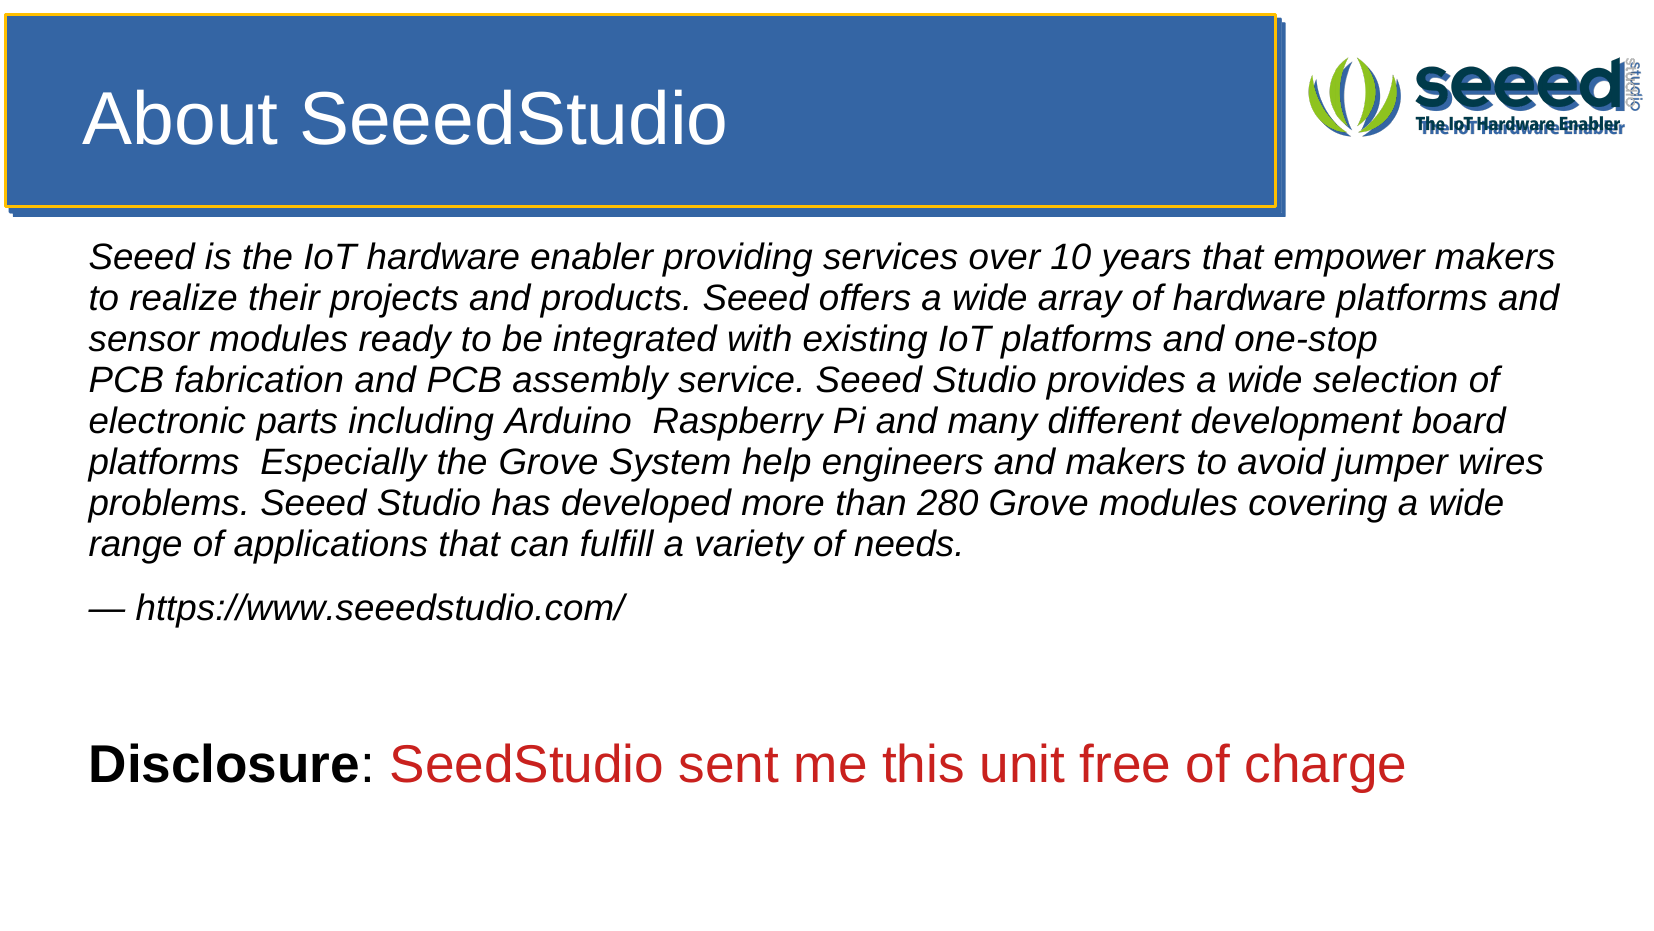

# About SeeedStudio
Seeed is the IoT hardware enabler providing services over 10 years that empower makers to realize their projects and products. Seeed offers a wide array of hardware platforms and sensor modules ready to be integrated with existing IoT platforms and one-stop PCB fabrication and PCB assembly service. Seeed Studio provides a wide selection of electronic parts including Arduino  Raspberry Pi and many different development board platforms  Especially the Grove System help engineers and makers to avoid jumper wires problems. Seeed Studio has developed more than 280 Grove modules covering a wide range of applications that can fulfill a variety of needs.
— https://www.seeedstudio.com/
Disclosure: SeedStudio sent me this unit free of charge